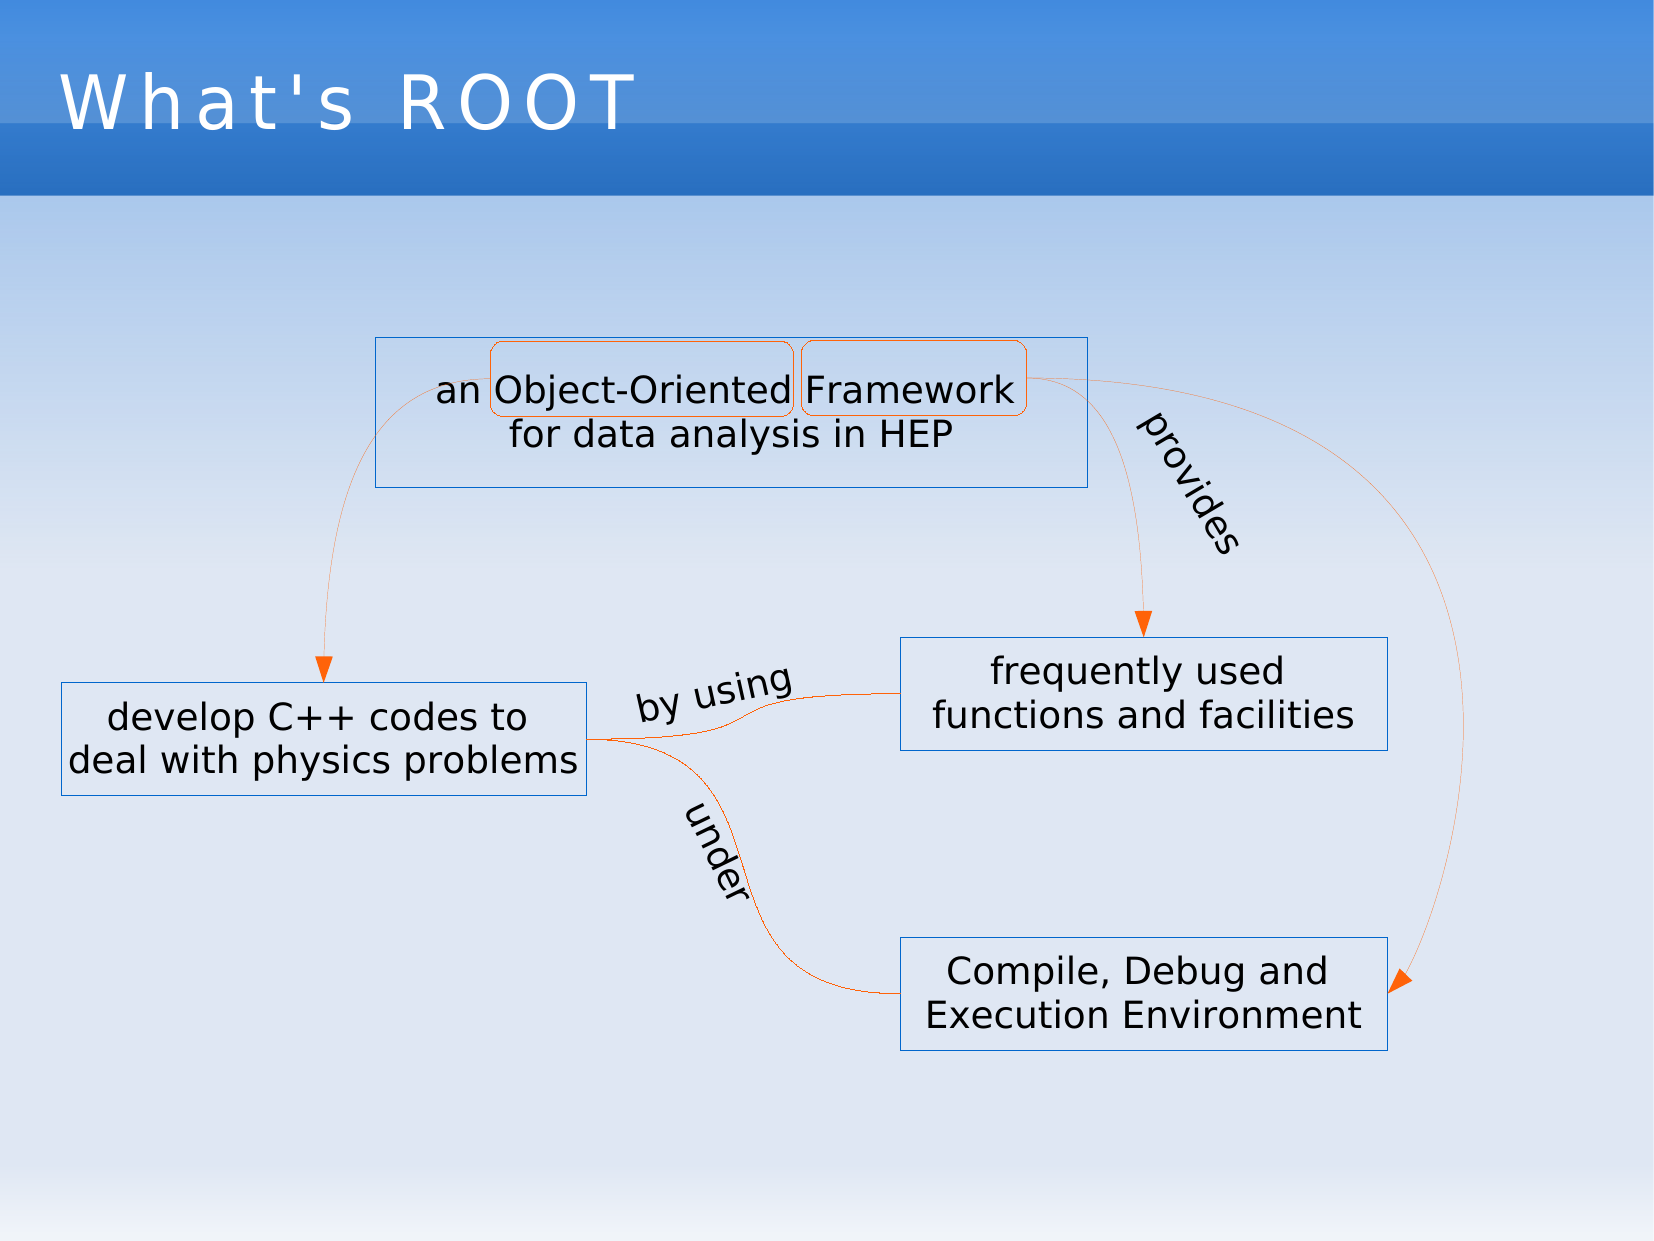

# What's ROOT
an Object-Oriented Framework
for data analysis in HEP
provides
frequently used
functions and facilities
by using
develop C++ codes to
deal with physics problems
under
Compile, Debug and
Execution Environment